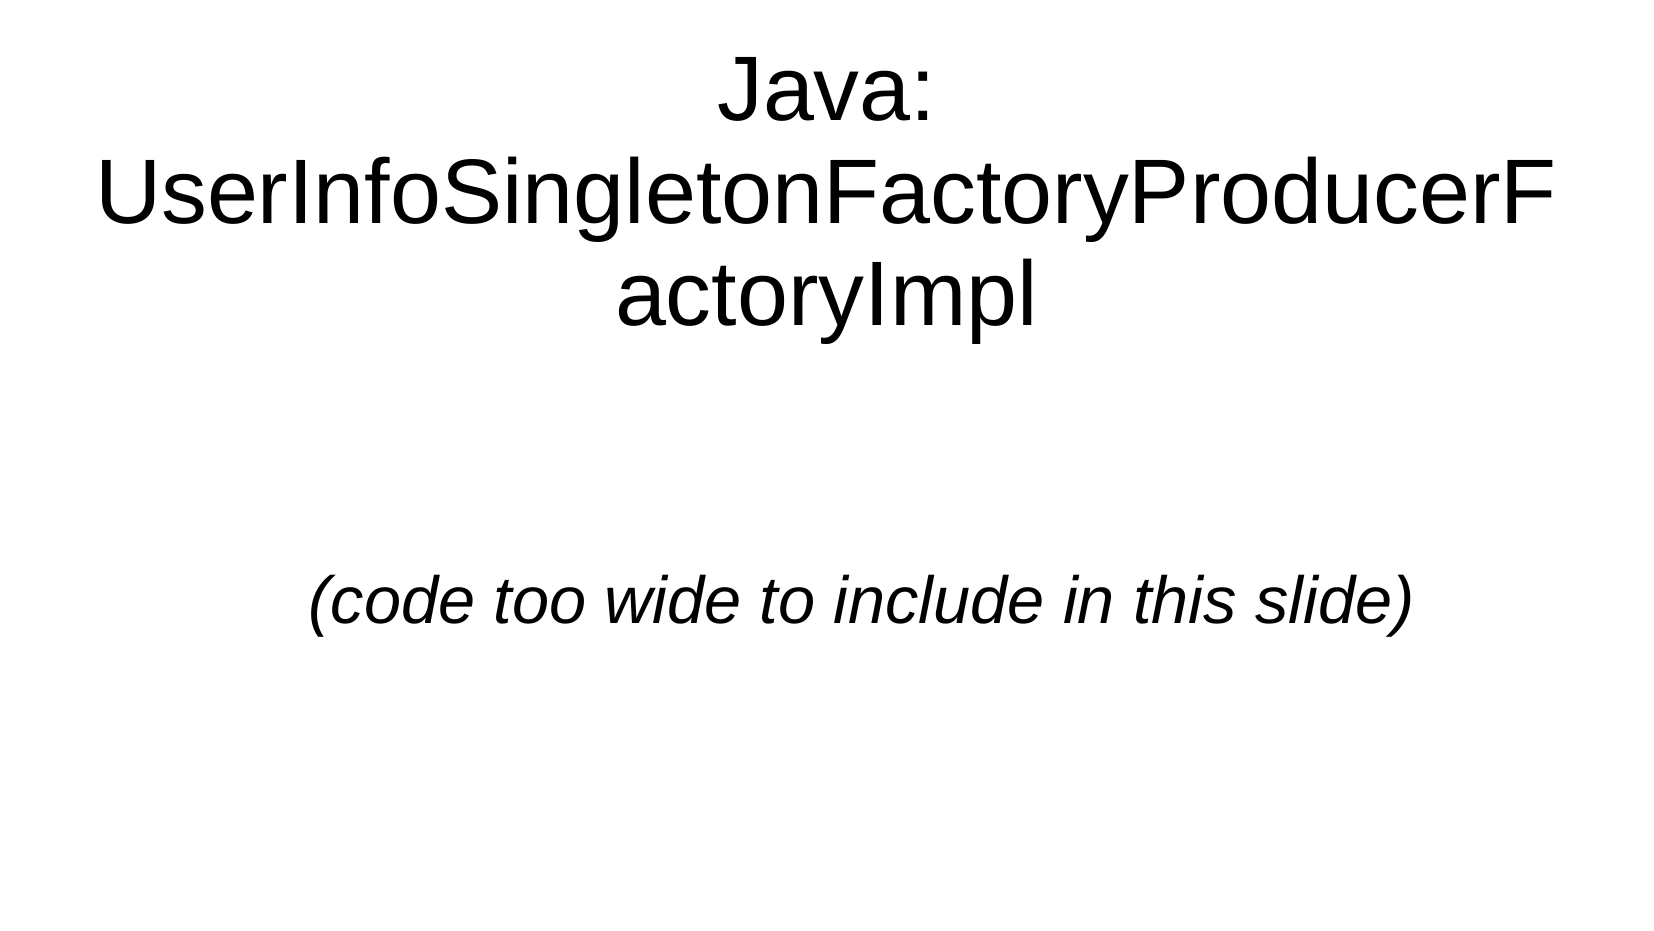

# Java: UserInfoSingletonFactoryProducerFactoryImpl
(code too wide to include in this slide)